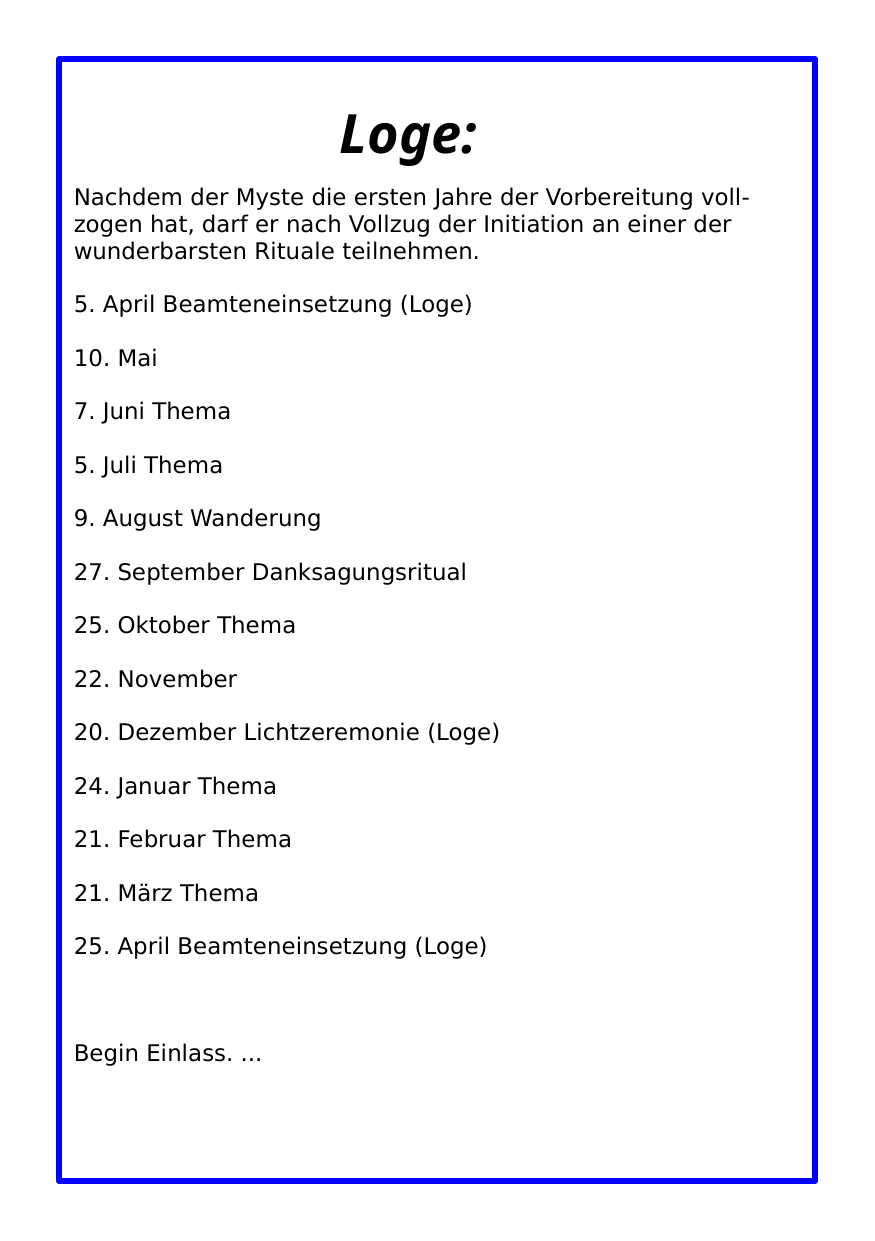

Loge:
Nachdem der Myste die ersten Jahre der Vorbereitung voll-
zogen hat, darf er nach Vollzug der Initiation an einer der
wunderbarsten Rituale teilnehmen.
5. April Beamteneinsetzung (Loge)
10. Mai
7. Juni Thema
5. Juli Thema
9. August Wanderung
27. September Danksagungsritual
25. Oktober Thema
22. November
20. Dezember Lichtzeremonie (Loge)
24. Januar Thema
21. Februar Thema
21. März Thema
25. April Beamteneinsetzung (Loge)
Begin Einlass. ...